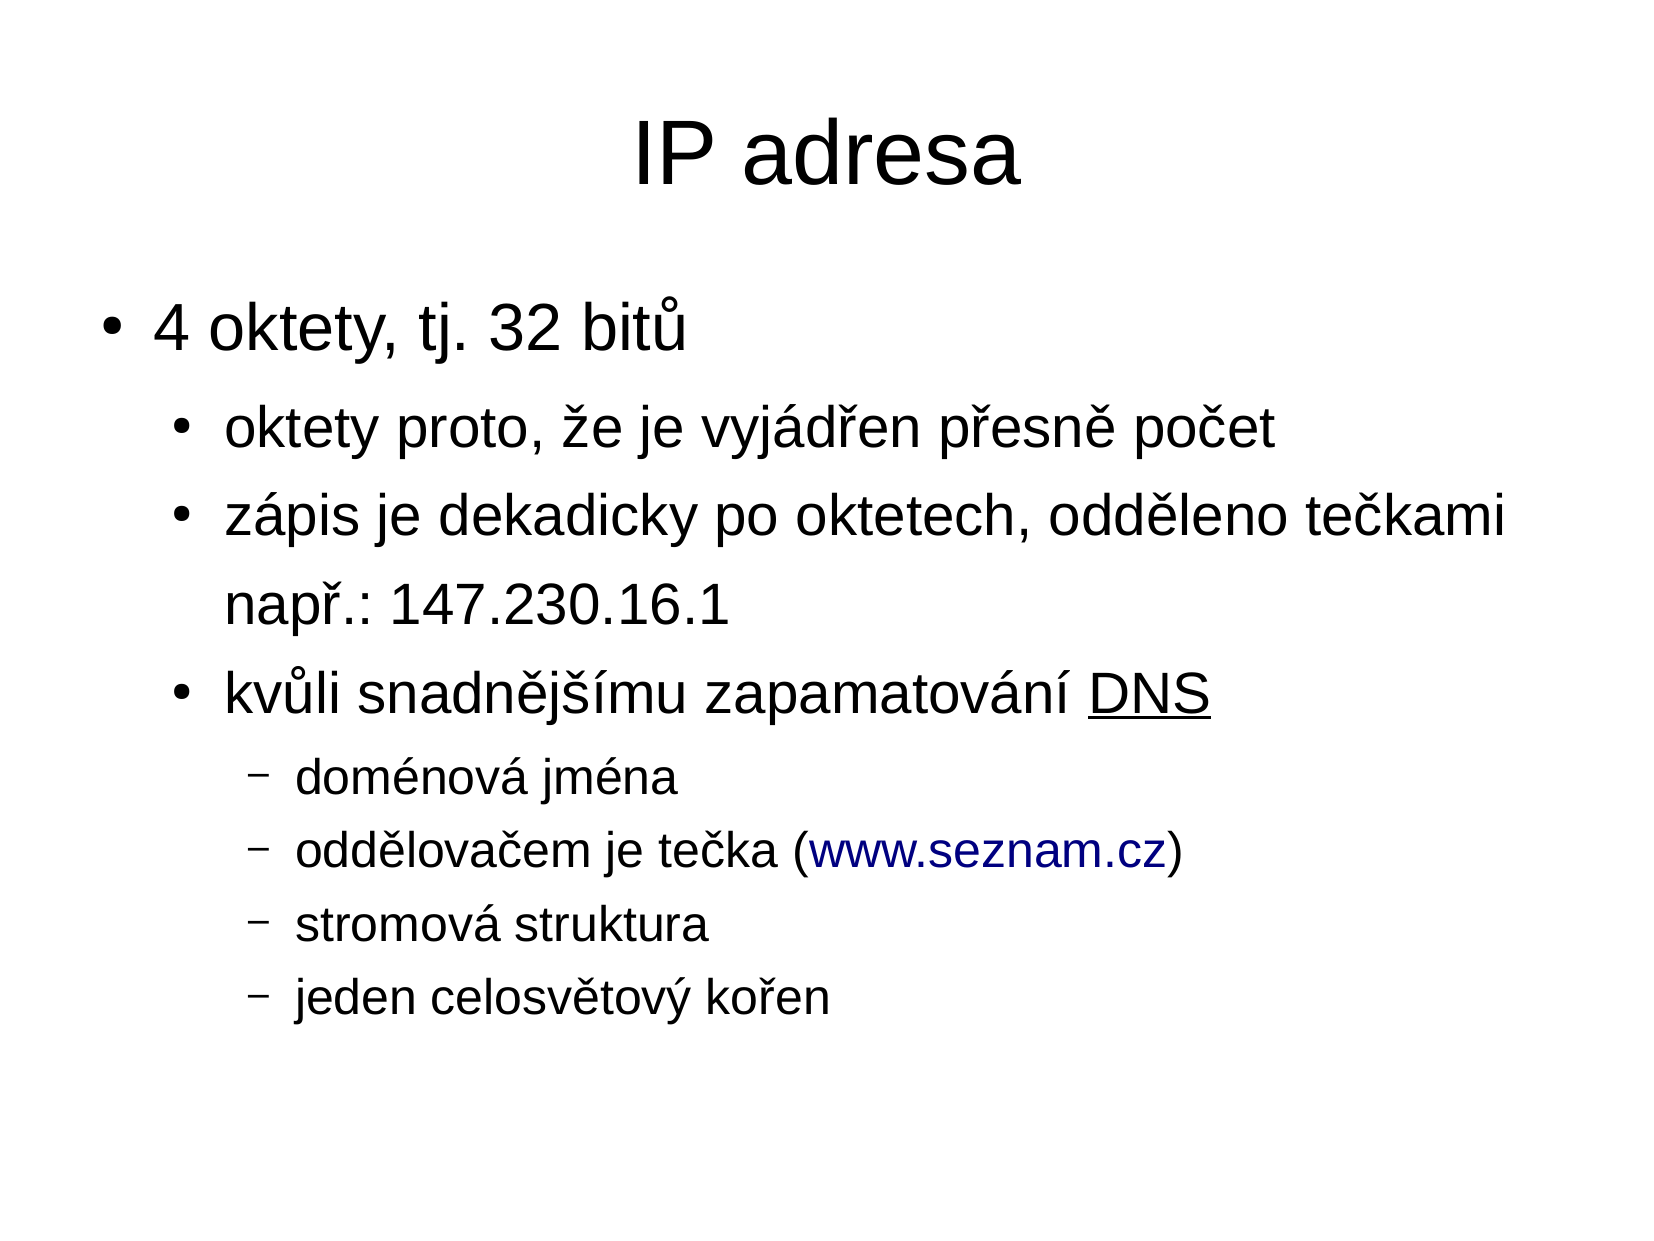

# IP adresa
4 oktety, tj. 32 bitů
oktety proto, že je vyjádřen přesně počet
zápis je dekadicky po oktetech, odděleno tečkami
např.: 147.230.16.1
kvůli snadnějšímu zapamatování DNS
doménová jména
oddělovačem je tečka (www.seznam.cz)
stromová struktura
jeden celosvětový kořen